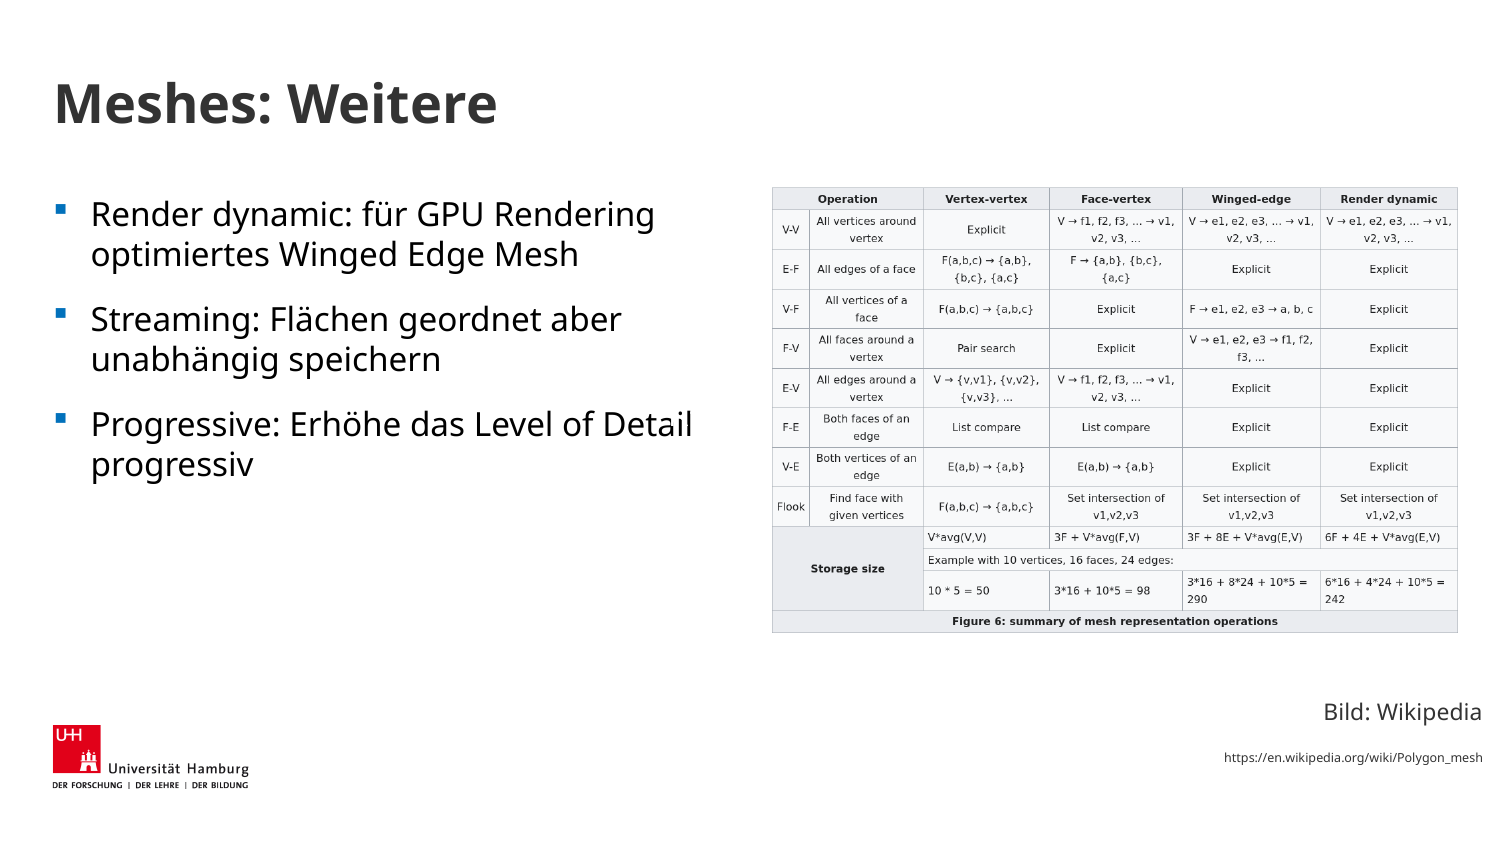

# Meshes: Weitere
Render dynamic: für GPU Rendering optimiertes Winged Edge Mesh
Streaming: Flächen geordnet aber unabhängig speichern
Progressive: Erhöhe das Level of Detail progressiv
Bild: Wikipedia
https://en.wikipedia.org/wiki/Polygon_mesh